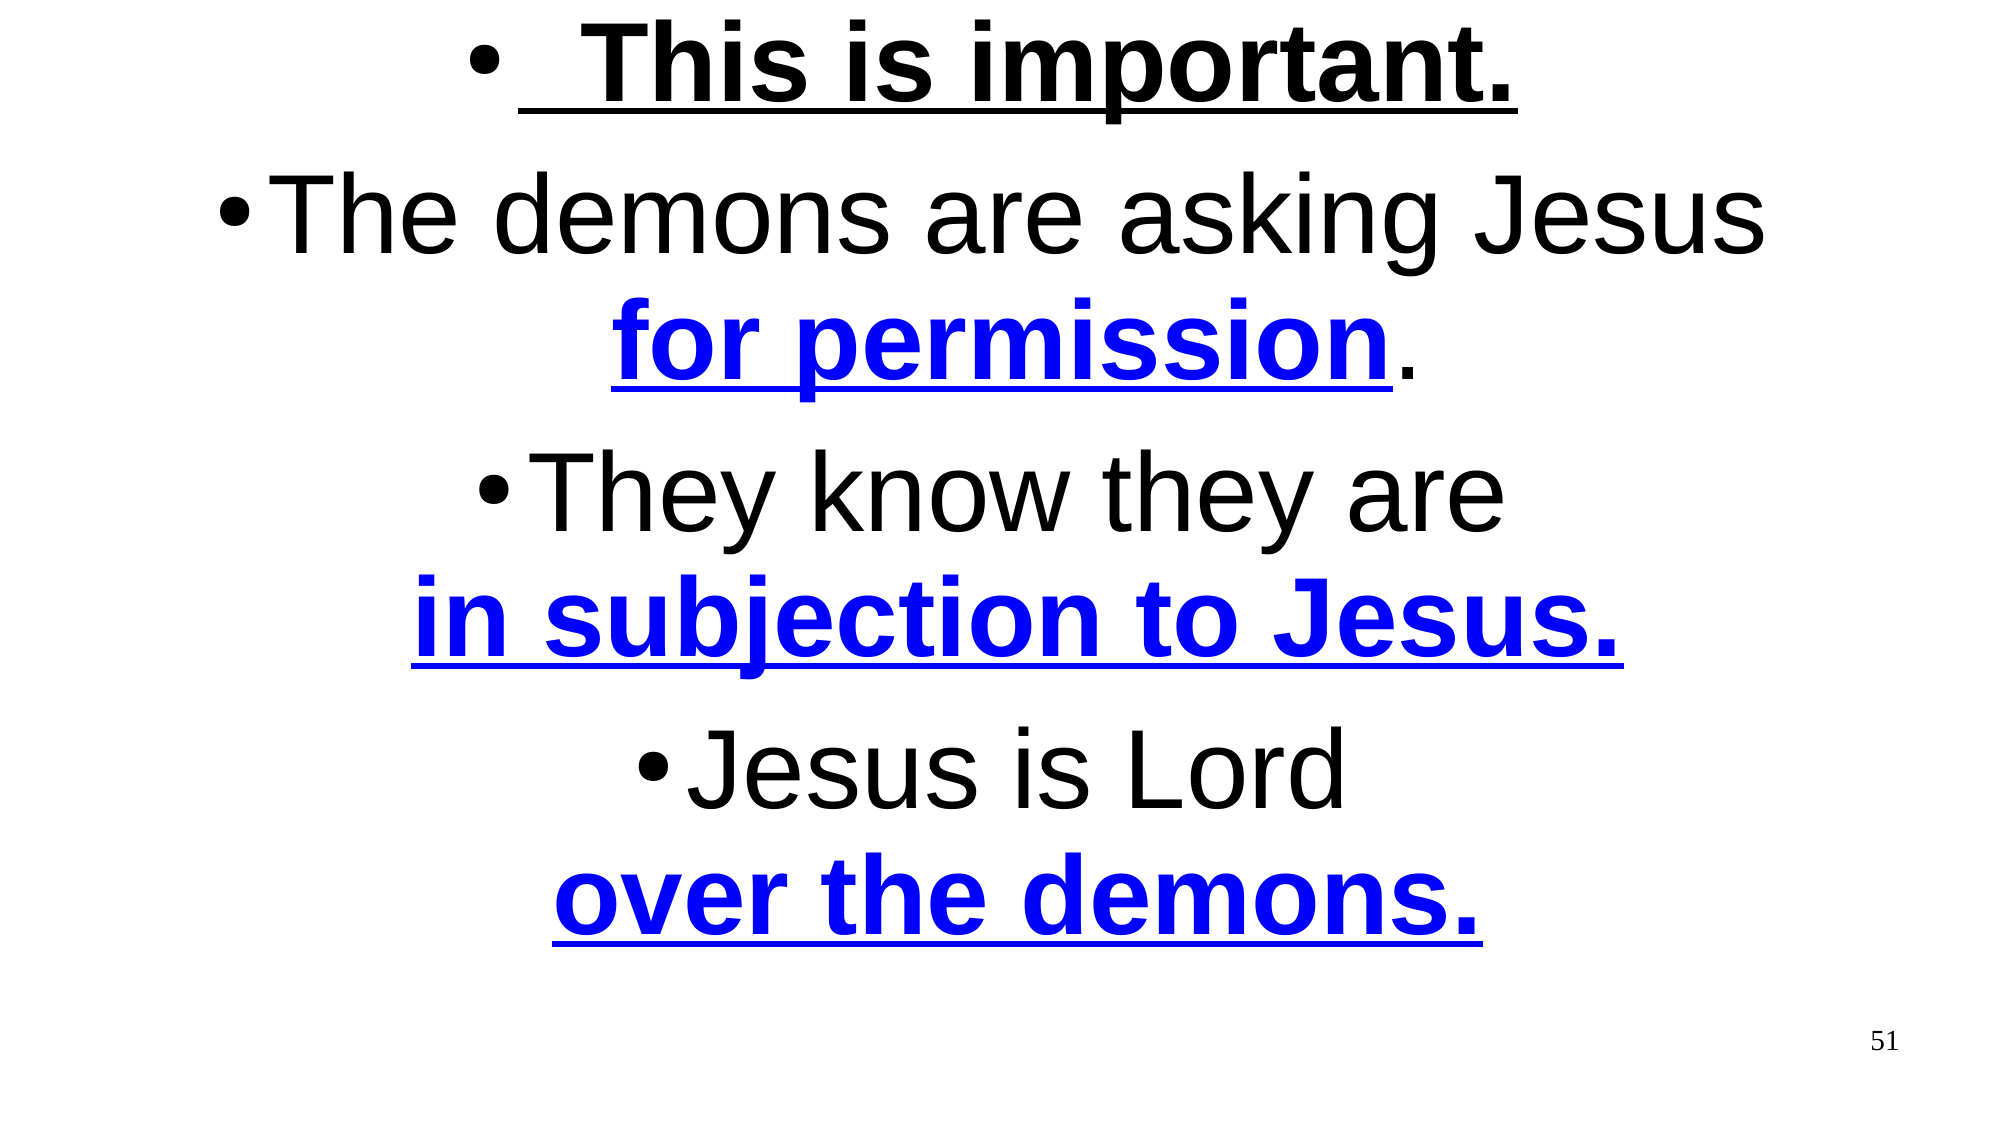

# This is important.
The demons are asking Jesus
for permission.
They know they are
in subjection to Jesus.
Jesus is Lord
over the demons.
51